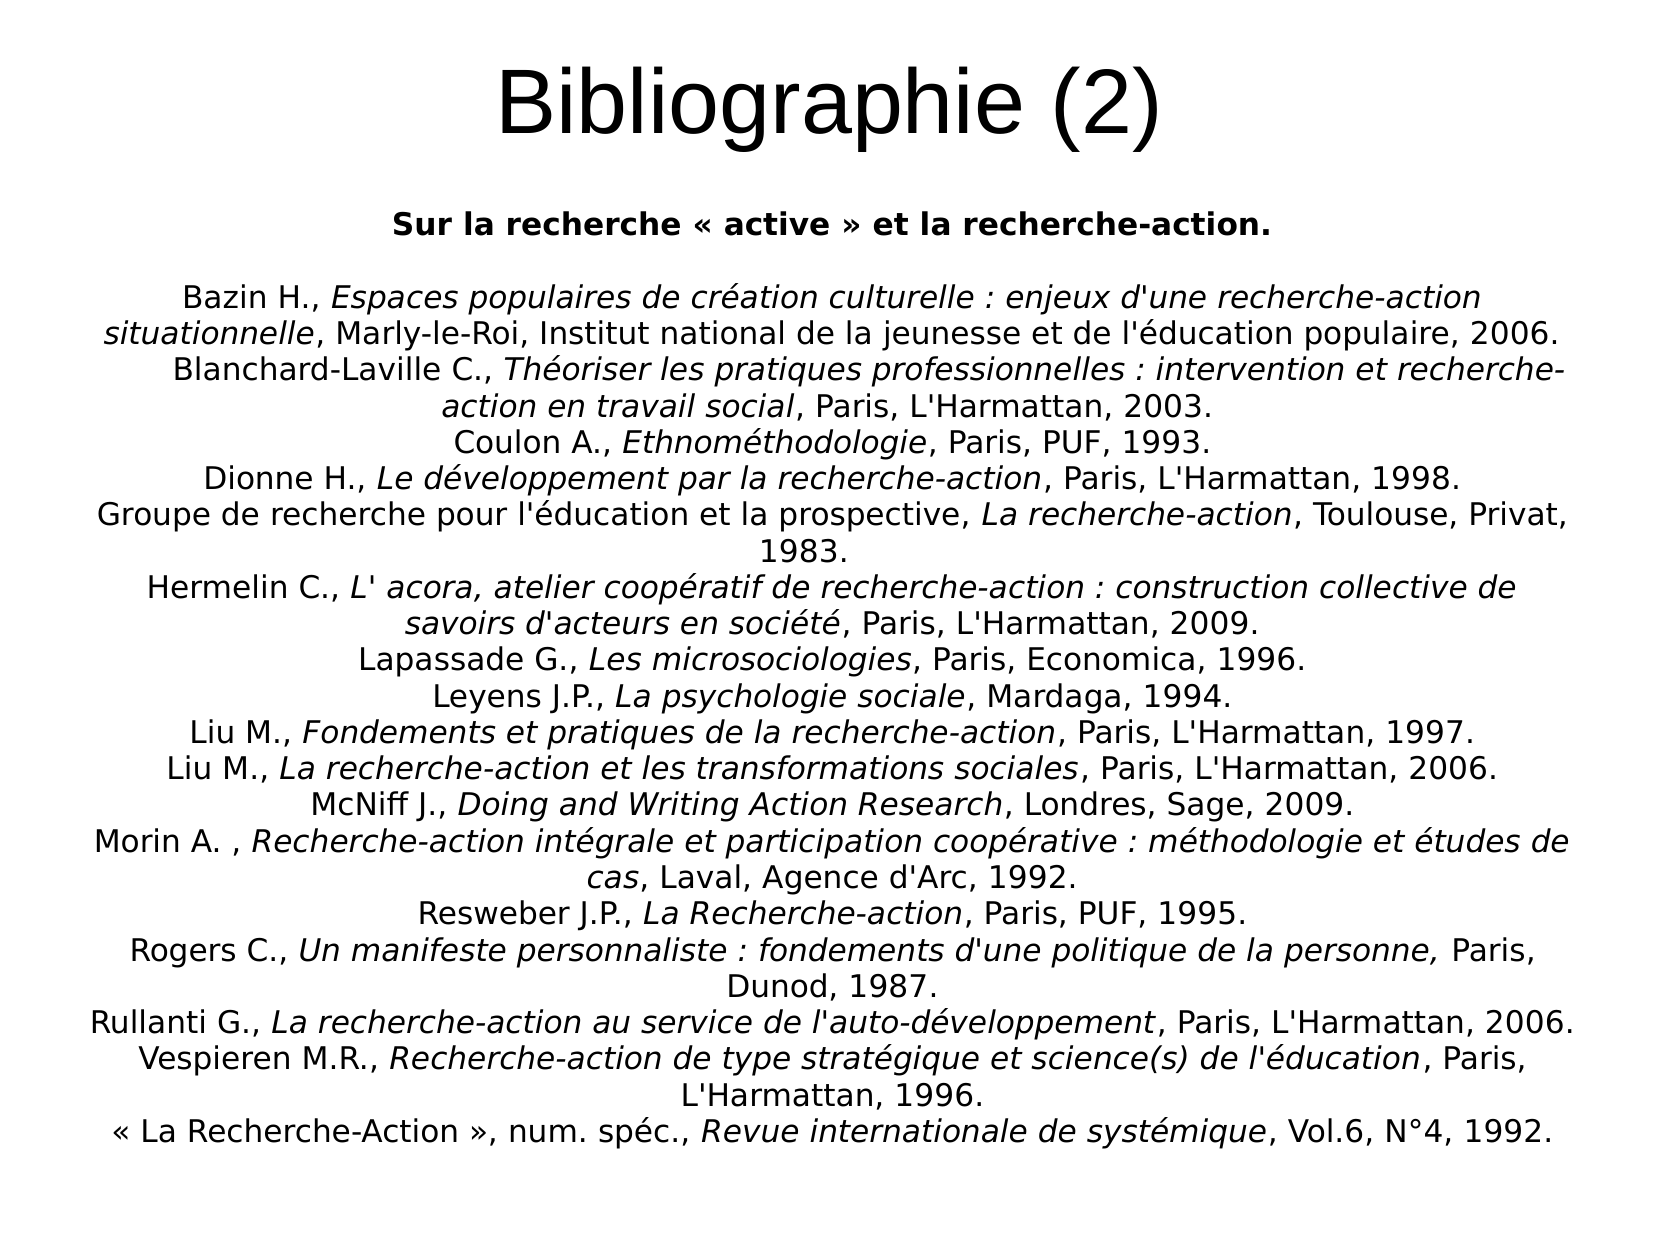

# Bibliographie (2)
Sur la recherche « active » et la recherche-action.
Bazin H., Espaces populaires de création culturelle : enjeux d'une recherche-action situationnelle, Marly-le-Roi, Institut national de la jeunesse et de l'éducation populaire, 2006.
	Blanchard-Laville C., Théoriser les pratiques professionnelles : intervention et recherche-action en travail social, Paris, L'Harmattan, 2003.
Coulon A., Ethnométhodologie, Paris, PUF, 1993.
Dionne H., Le développement par la recherche-action, Paris, L'Harmattan, 1998.
Groupe de recherche pour l'éducation et la prospective, La recherche-action, Toulouse, Privat, 1983.
Hermelin C., L' acora, atelier coopératif de recherche-action : construction collective de savoirs d'acteurs en société, Paris, L'Harmattan, 2009.
Lapassade G., Les microsociologies, Paris, Economica, 1996.
Leyens J.P., La psychologie sociale, Mardaga, 1994.
Liu M., Fondements et pratiques de la recherche-action, Paris, L'Harmattan, 1997.
Liu M., La recherche-action et les transformations sociales, Paris, L'Harmattan, 2006.
McNiff J., Doing and Writing Action Research, Londres, Sage, 2009.
Morin A. , Recherche-action intégrale et participation coopérative : méthodologie et études de cas, Laval, Agence d'Arc, 1992.
Resweber J.P., La Recherche-action, Paris, PUF, 1995.
Rogers C., Un manifeste personnaliste : fondements d'une politique de la personne, Paris, Dunod, 1987.
Rullanti G., La recherche-action au service de l'auto-développement, Paris, L'Harmattan, 2006.
Vespieren M.R., Recherche-action de type stratégique et science(s) de l'éducation, Paris, L'Harmattan, 1996.
« La Recherche-Action », num. spéc., Revue internationale de systémique, Vol.6, N°4, 1992.